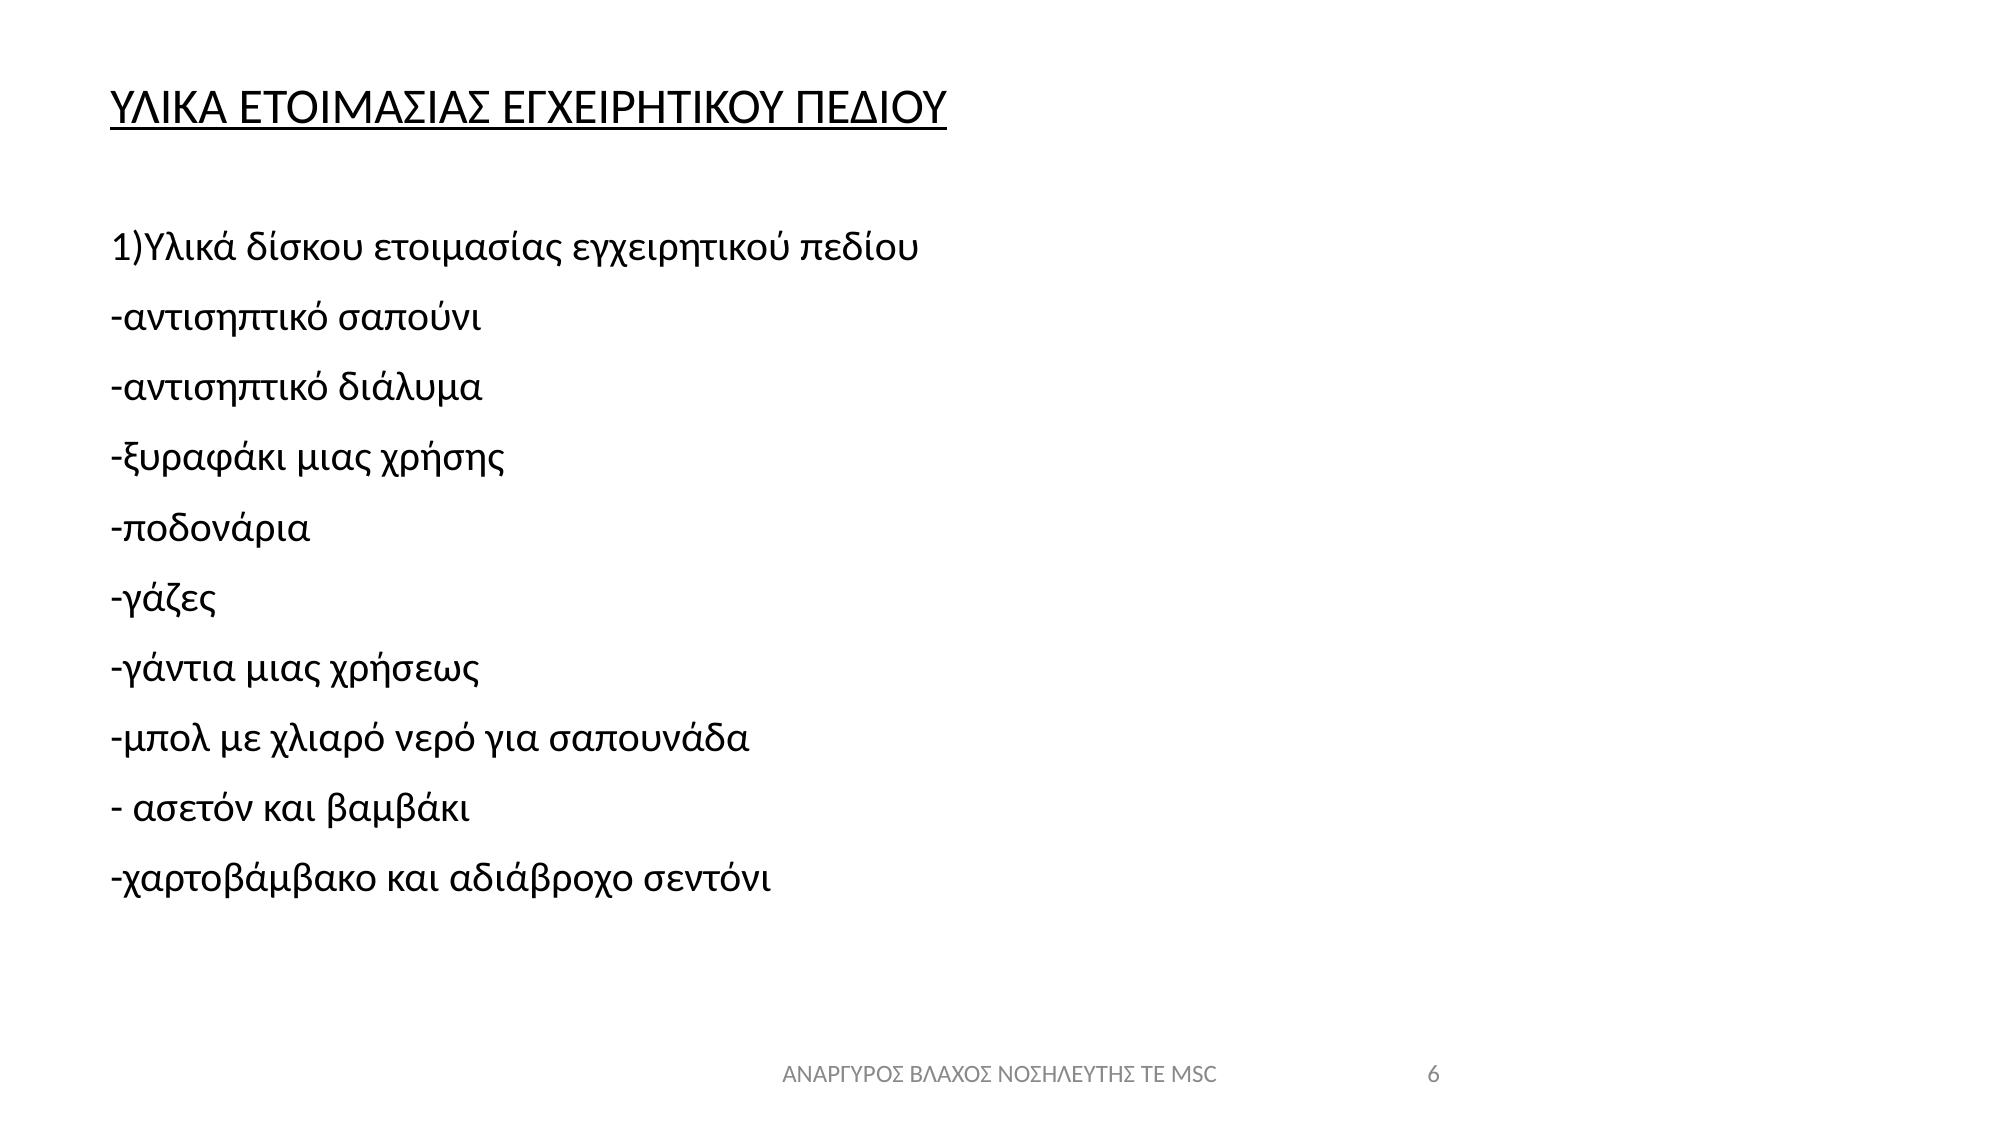

ΥΛΙΚΑ ΕΤΟΙΜΑΣΙΑΣ ΕΓΧΕΙΡΗΤΙΚΟΥ ΠΕΔΙΟΥ
1)Υλικά δίσκου ετοιμασίας εγχειρητικού πεδίου
-αντισηπτικό σαπούνι
-αντισηπτικό διάλυμα
-ξυραφάκι μιας χρήσης
-ποδονάρια
-γάζες
-γάντια μιας χρήσεως
-μπολ με χλιαρό νερό για σαπουνάδα
- ασετόν και βαμβάκι
-χαρτοβάμβακο και αδιάβροχο σεντόνι
ΑΝΑΡΓΥΡΟΣ ΒΛΑΧΟΣ ΝΟΣΗΛΕΥΤΗΣ ΤΕ ΜSC